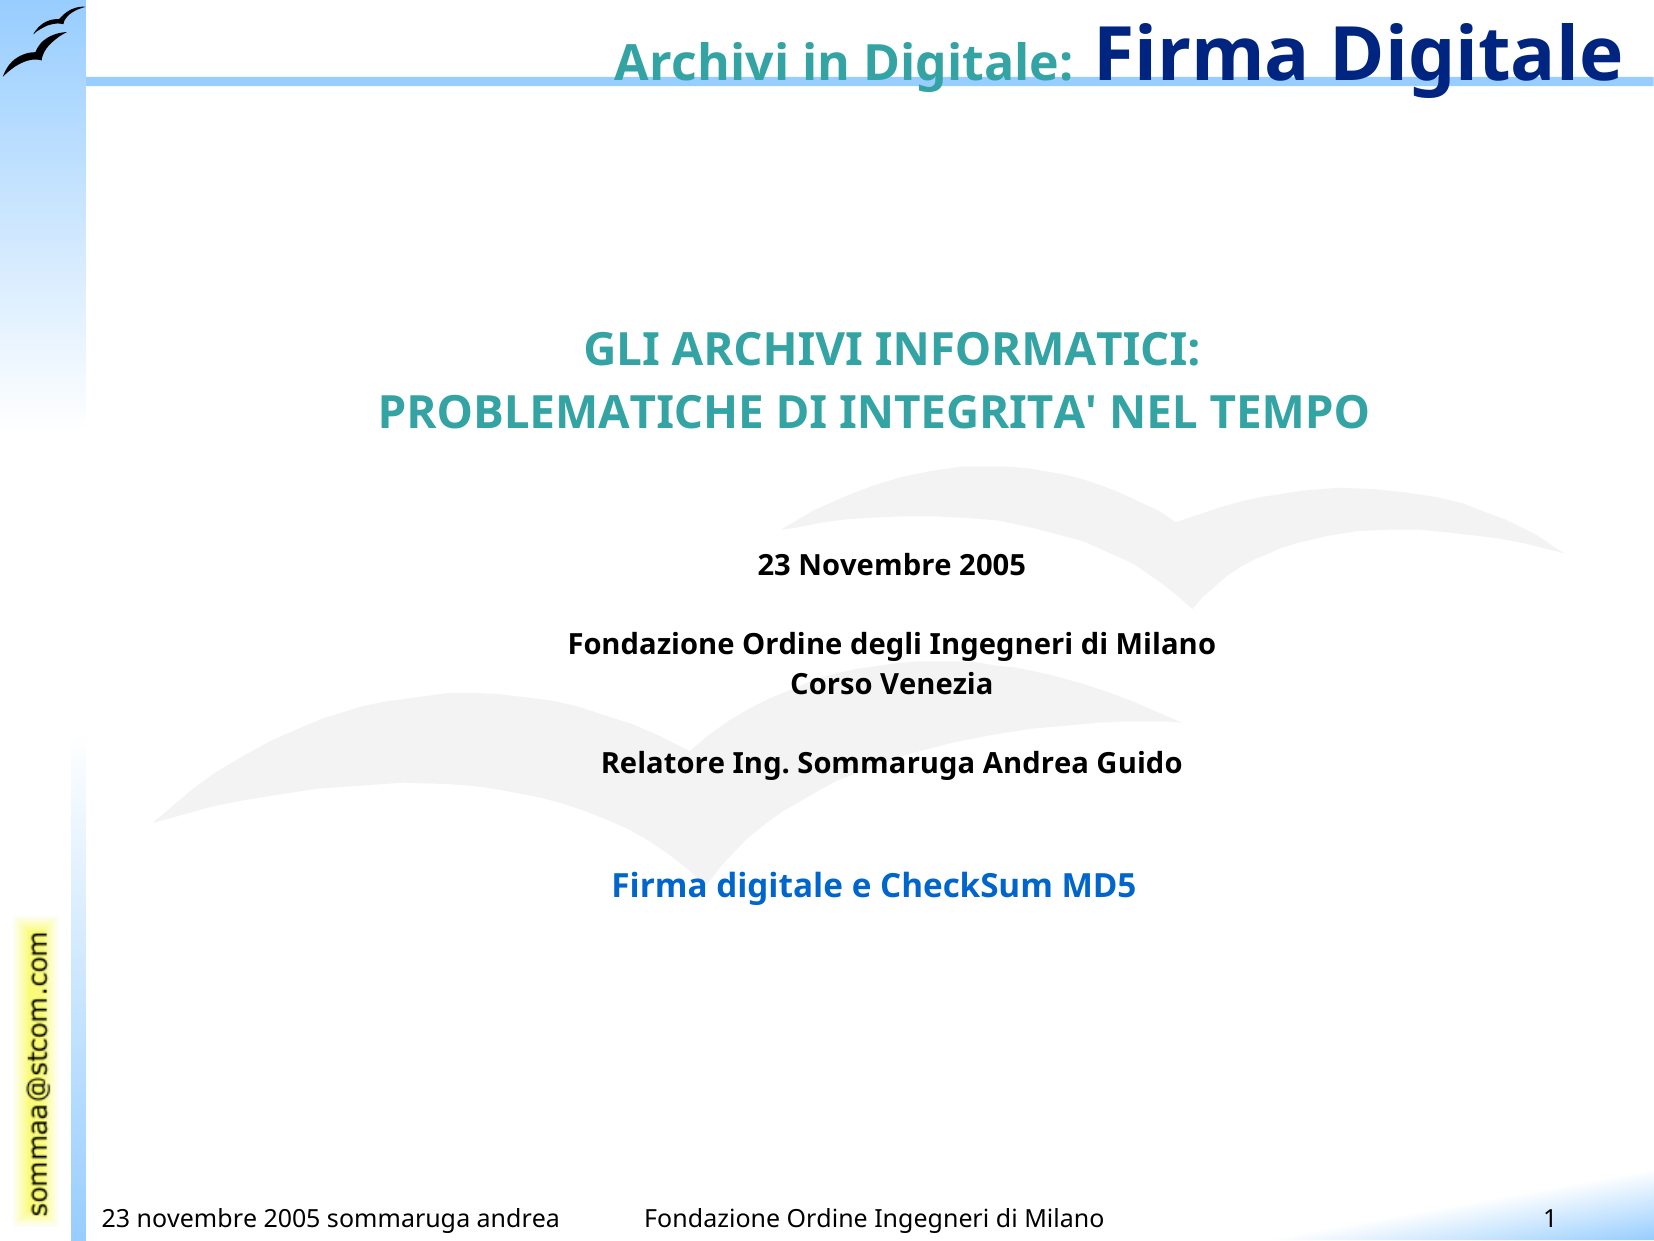

# Archivi in Digitale: Firma Digitale
GLI ARCHIVI INFORMATICI:
PROBLEMATICHE DI INTEGRITA' NEL TEMPO
23 Novembre 2005
Fondazione Ordine degli Ingegneri di Milano
Corso Venezia
Relatore Ing. Sommaruga Andrea Guido
Firma digitale e CheckSum MD5